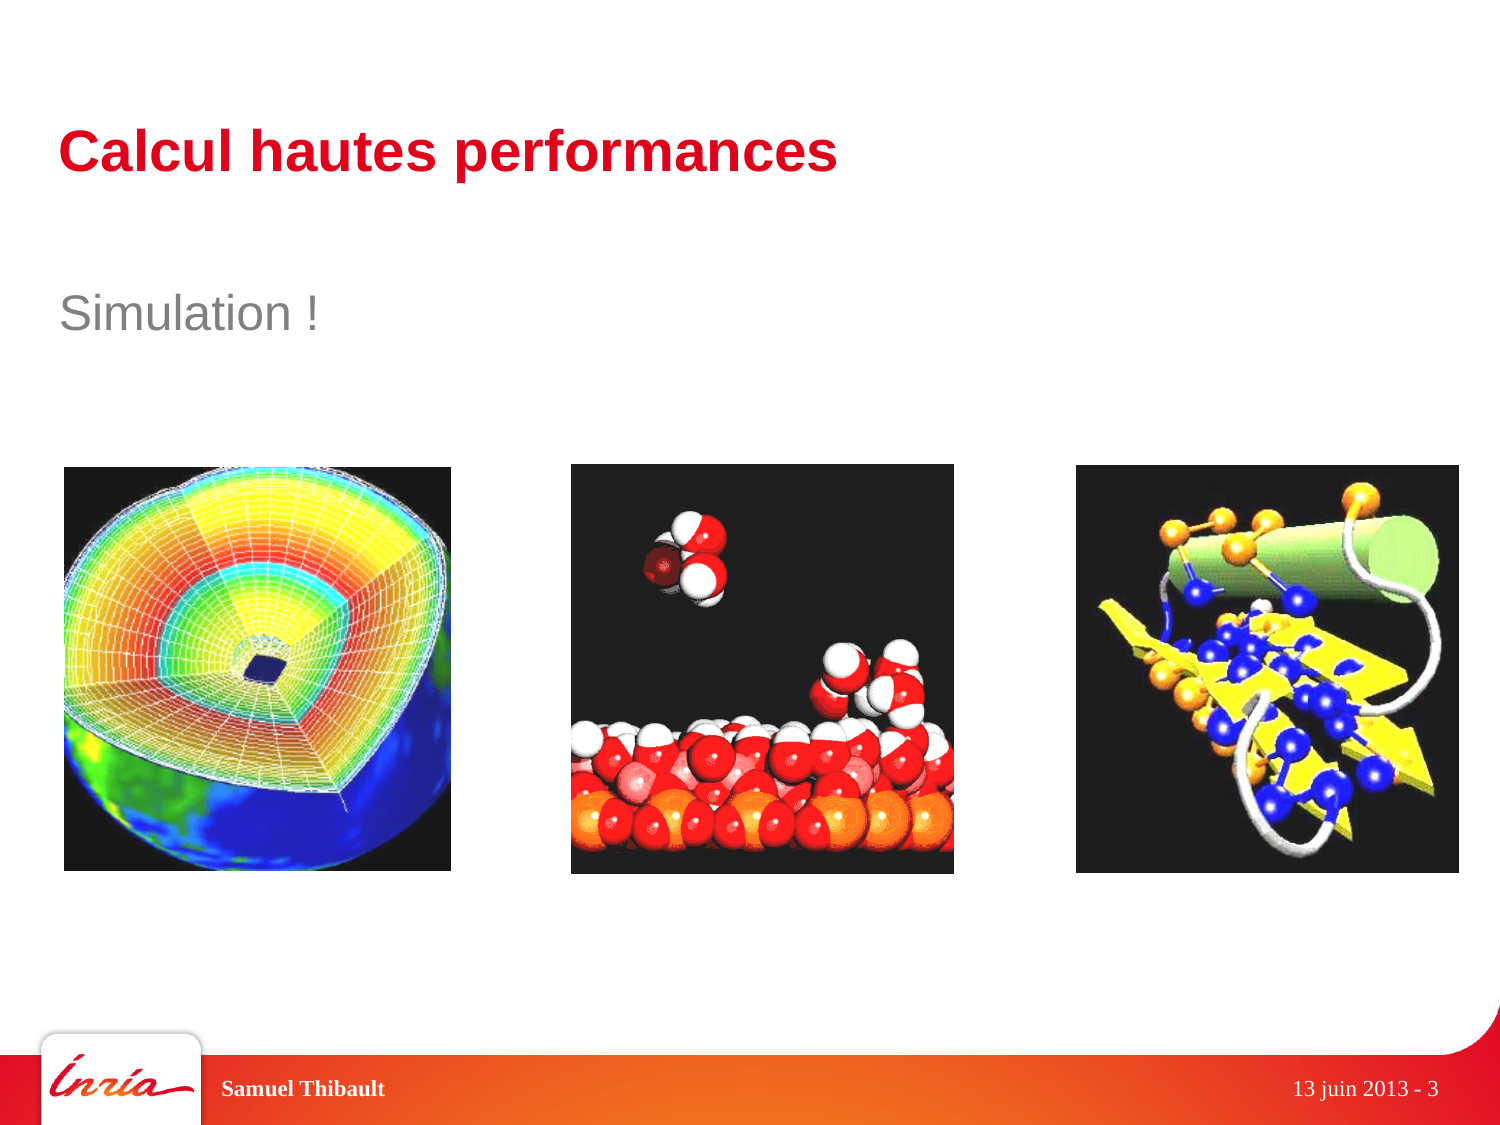

# Calcul hautes performances
Simulation !
3
Samuel Thibault
13 juin 2013